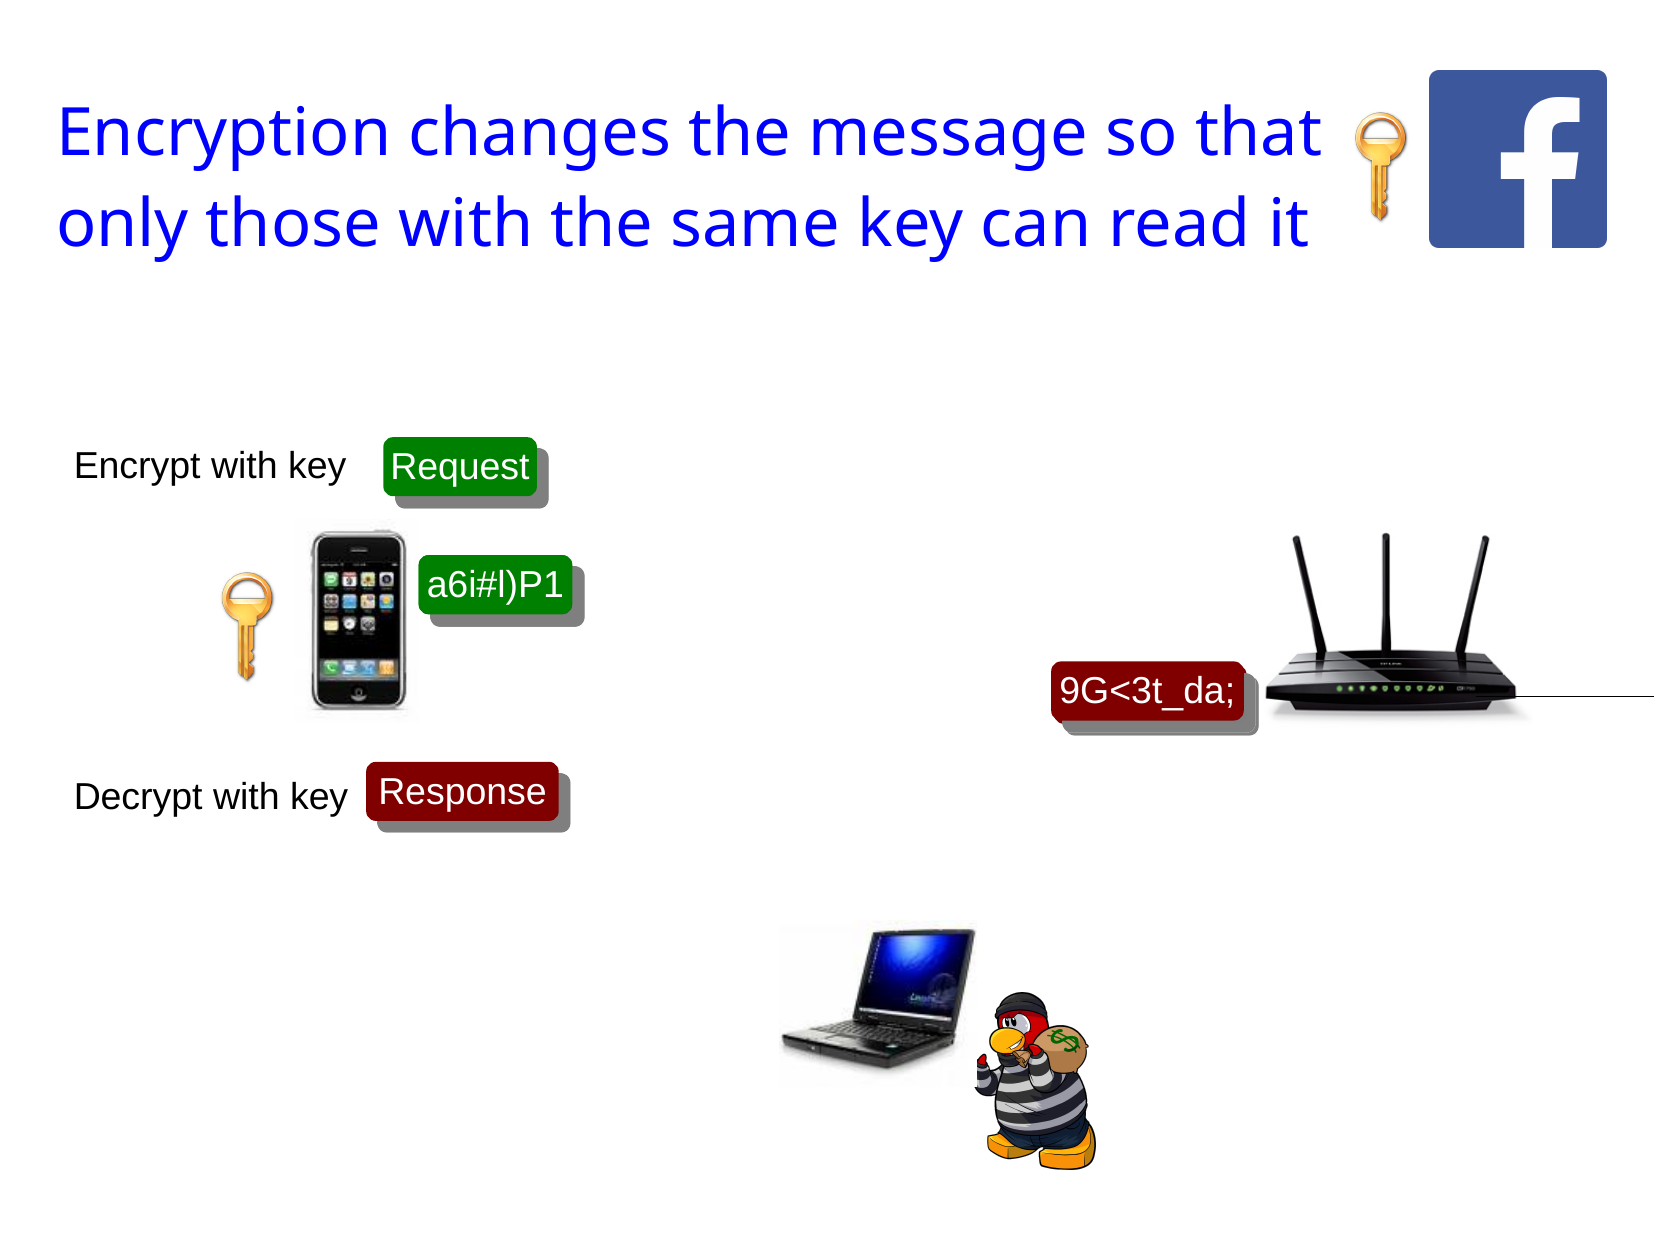

Encryption changes the message so that
only those with the same key can read it
Encrypt with key
Request
a6i#l)P1
a6i#l)P1
9G<3t_da;
9G<3t_da;
Response
Decrypt with key